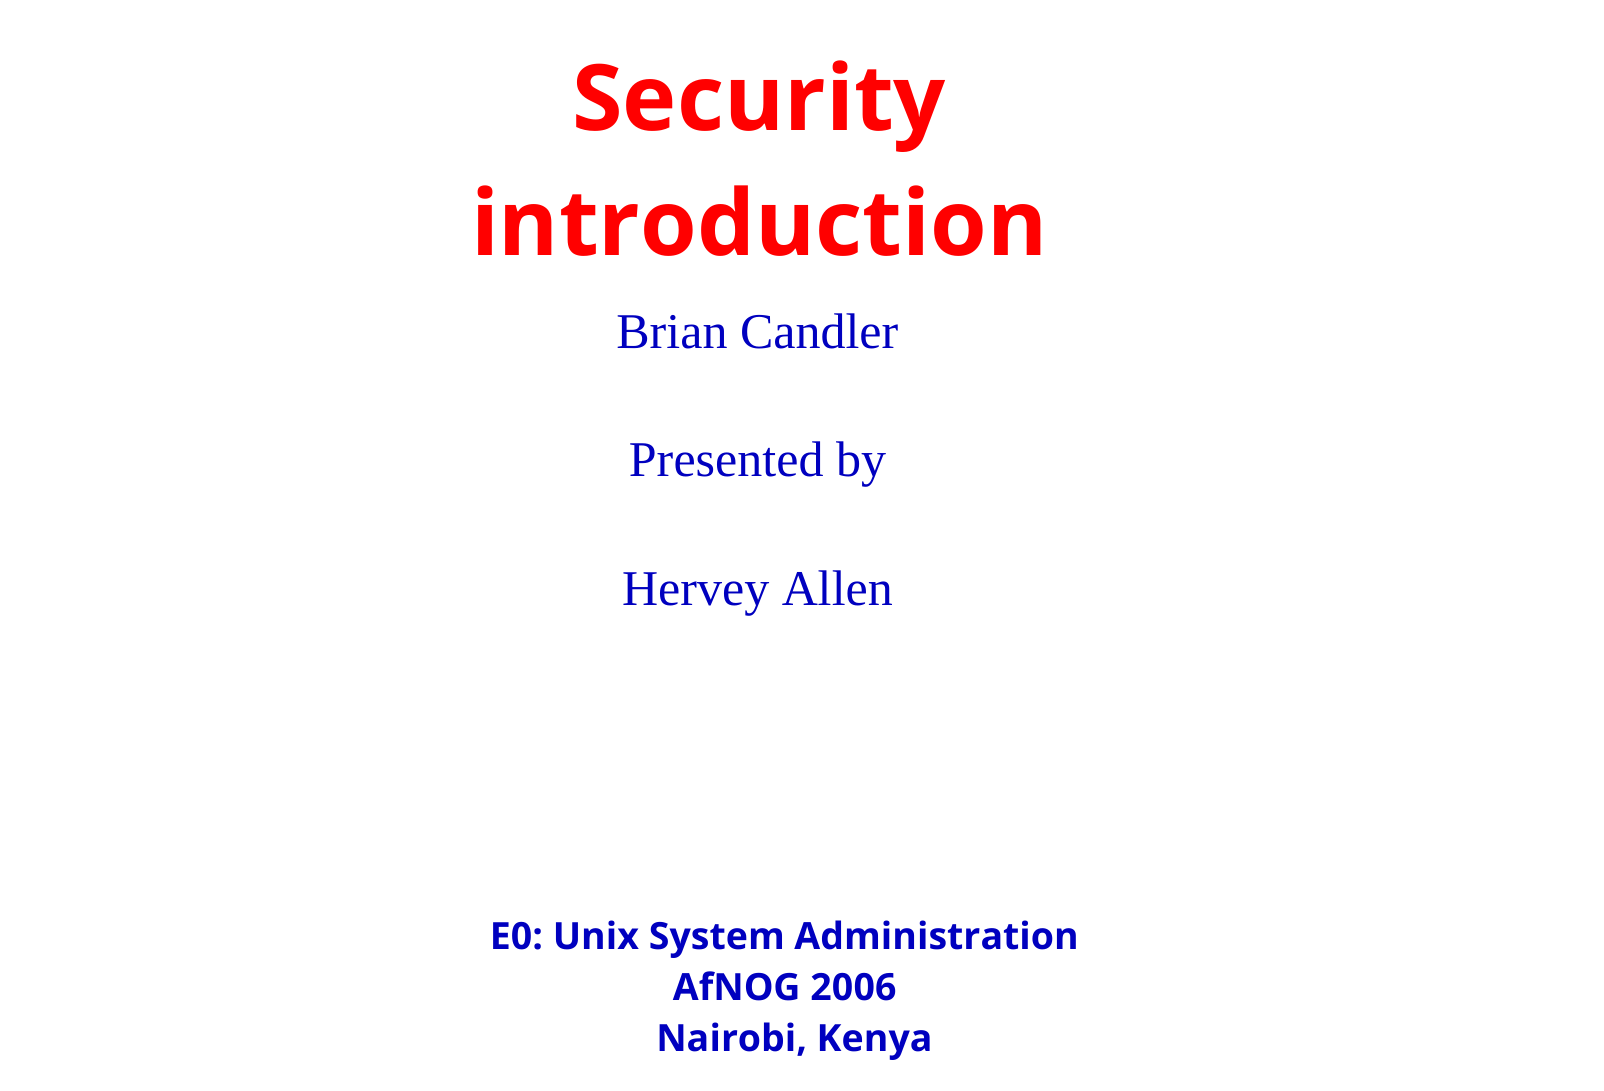

# Security introduction
Brian Candler
Presented by
Hervey Allen
E0: Unix System Administration
AfNOG 2006
 Nairobi, Kenya